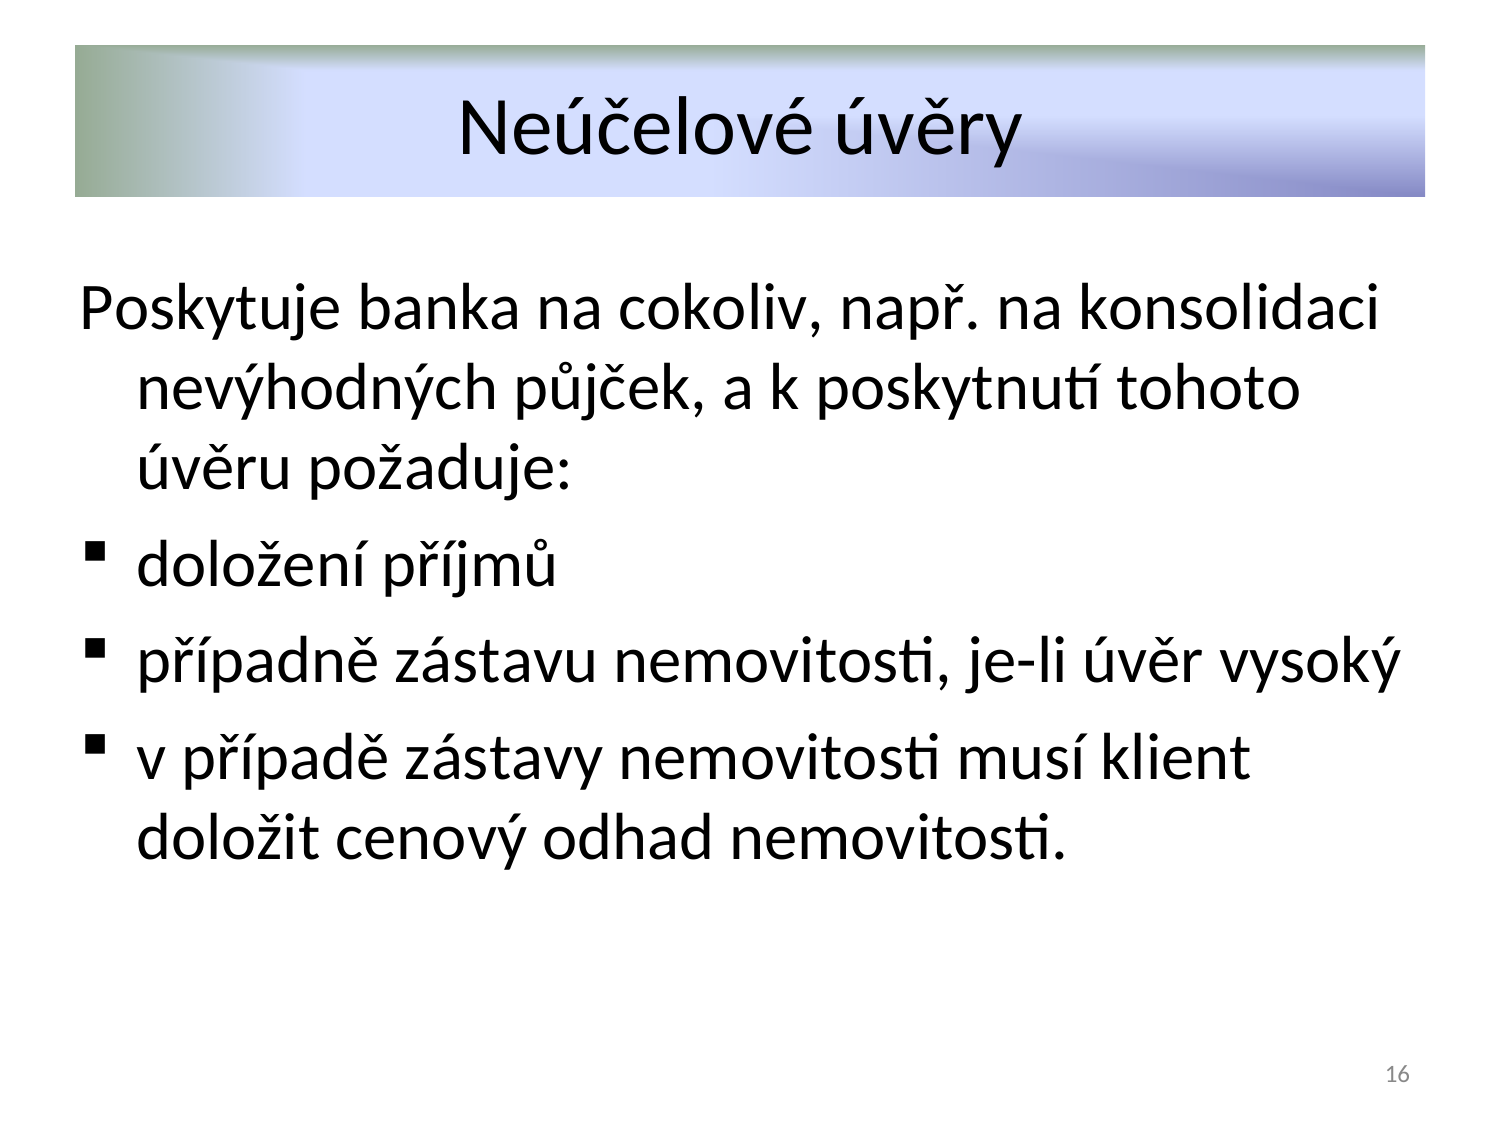

# Neúčelové úvěry
Poskytuje banka na cokoliv, např. na konsolidaci nevýhodných půjček, a k poskytnutí tohoto úvěru požaduje:
doložení příjmů
případně zástavu nemovitosti, je-li úvěr vysoký
v případě zástavy nemovitosti musí klient doložit cenový odhad nemovitosti.